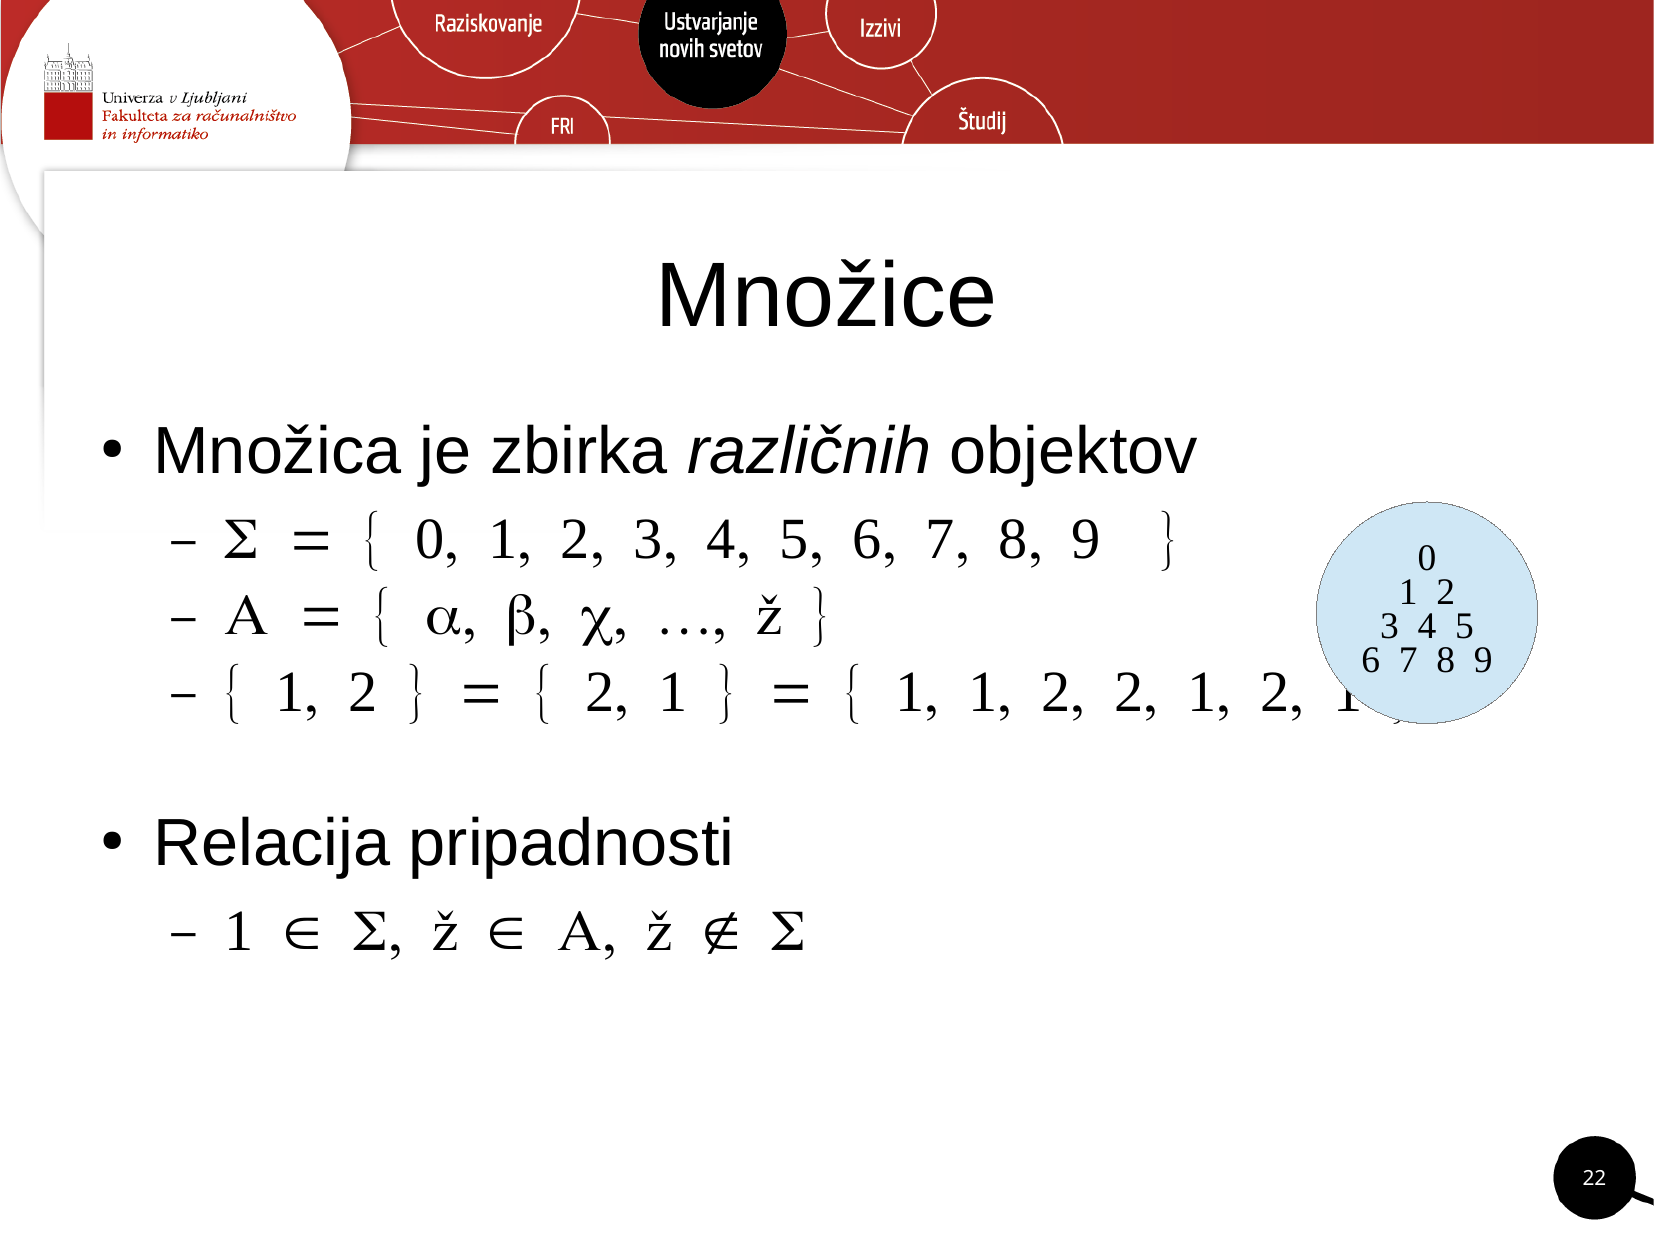

# Množice
Množica je zbirka različnih objektov
S = { 0, 1, 2, 3, 4, 5, 6, 7, 8, 9 }
A = { a, b, c, …, ž }
{ 1, 2 } = { 2, 1 } = { 1, 1, 2, 2, 1, 2, 1 }
Relacija pripadnosti
1 ∈ S, ž ∈ A, ž ∉ S
0
1 2
3 4 5
6 7 8 9